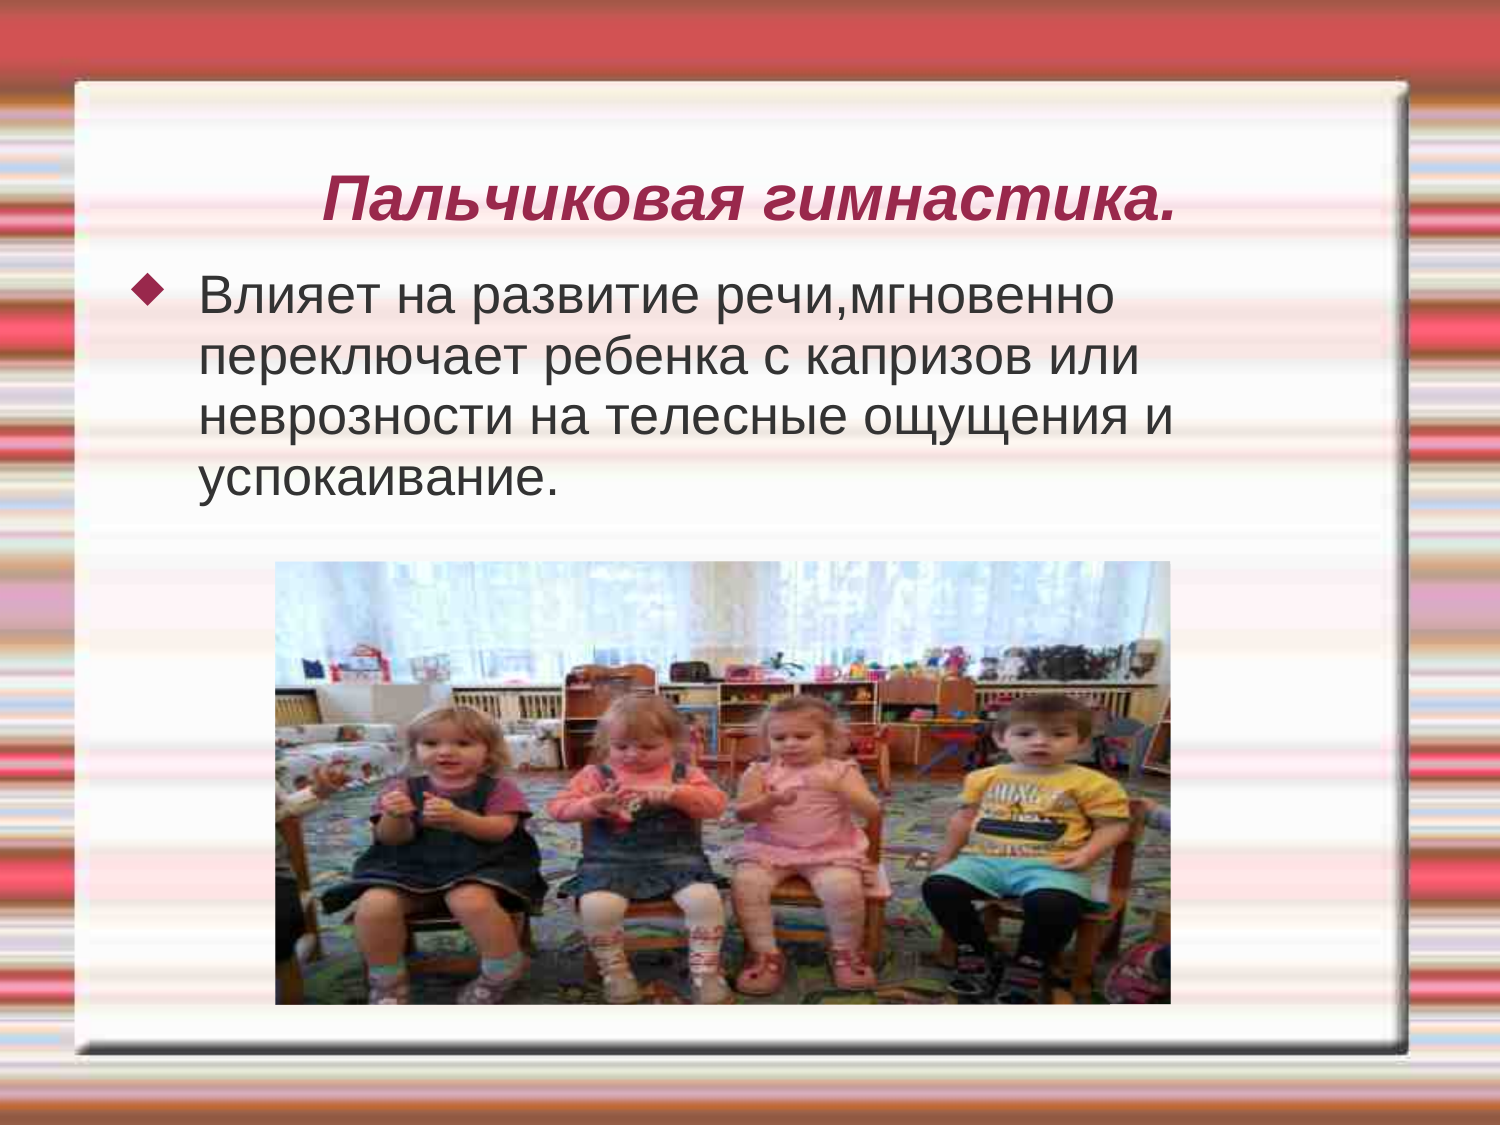

# Пальчиковая гимнастика.
Влияет на развитие речи,мгновенно переключает ребенка с капризов или неврозности на телесные ощущения и успокаивание.